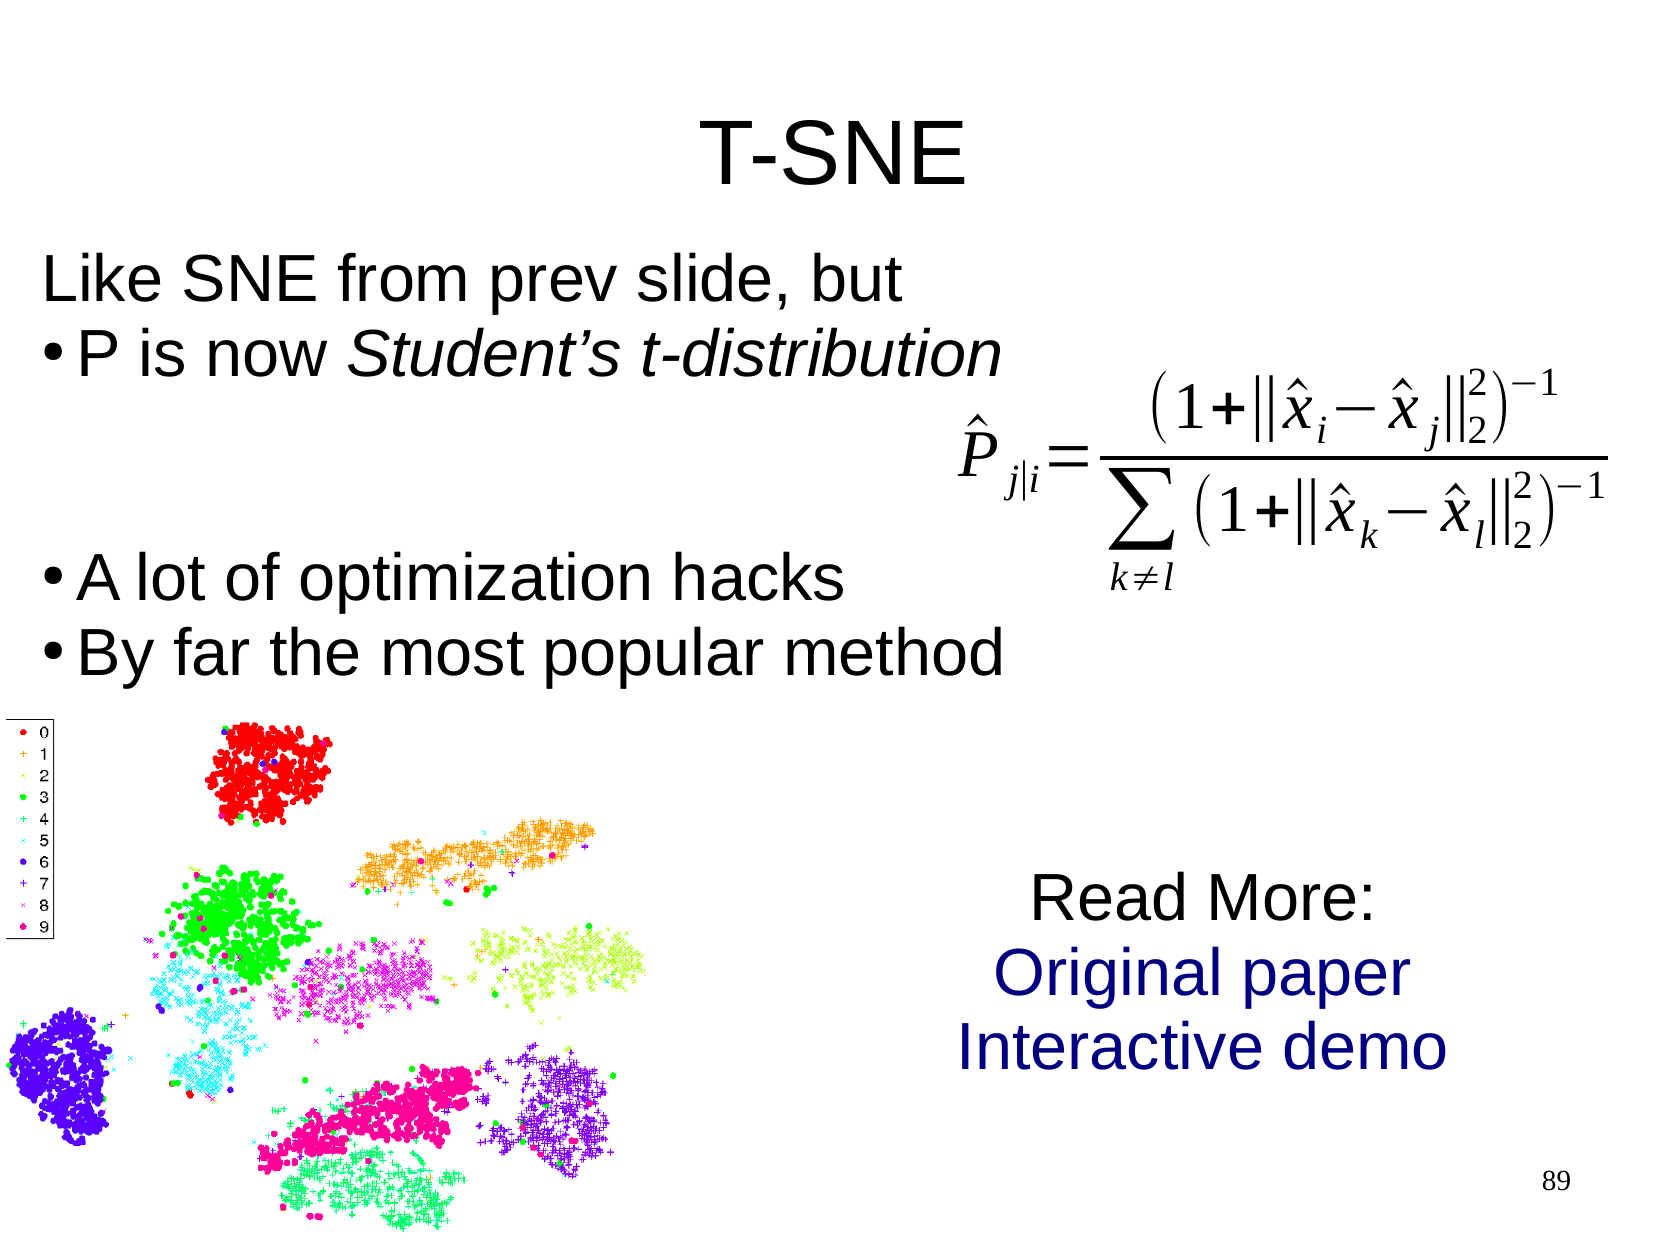

# T-SNE
Like SNE from prev slide, but
P is now Student’s t-distribution
A lot of optimization hacks
By far the most popular method
Read More:
Original paper
Interactive demo
89